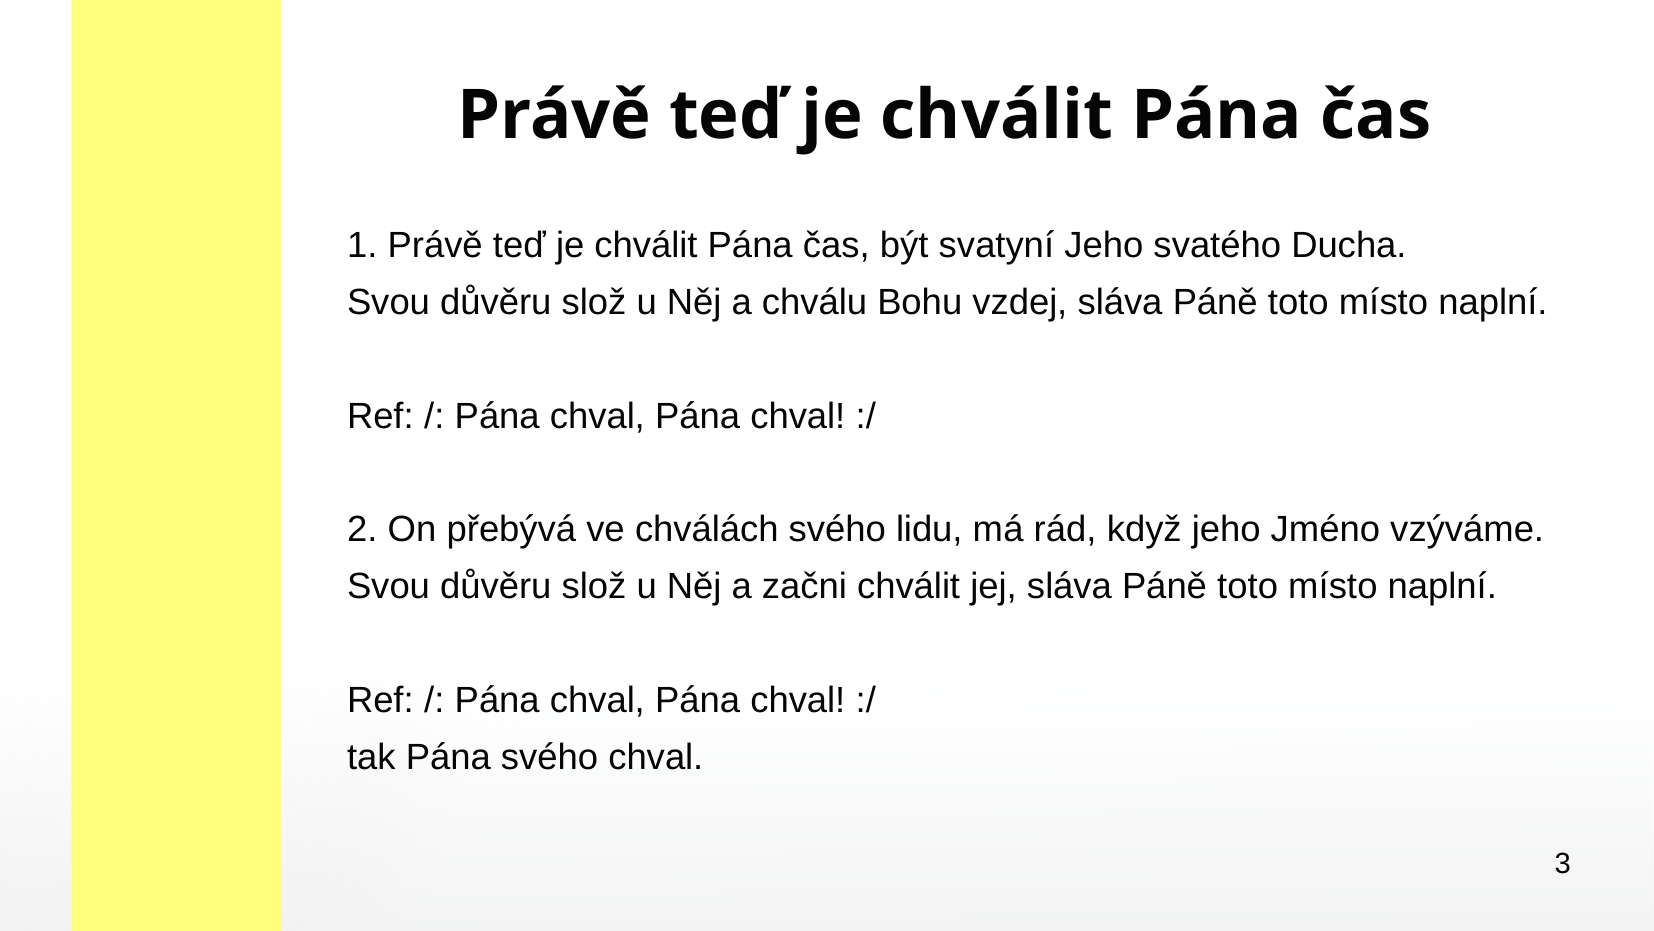

# Právě teď je chválit Pána čas
1. Právě teď je chválit Pána čas, být svatyní Jeho svatého Ducha.
Svou důvěru slož u Něj a chválu Bohu vzdej, sláva Páně toto místo naplní.
Ref: /: Pána chval, Pána chval! :/
2. On přebývá ve chválách svého lidu, má rád, když jeho Jméno vzýváme.
Svou důvěru slož u Něj a začni chválit jej, sláva Páně toto místo naplní.
Ref: /: Pána chval, Pána chval! :/
tak Pána svého chval.
3